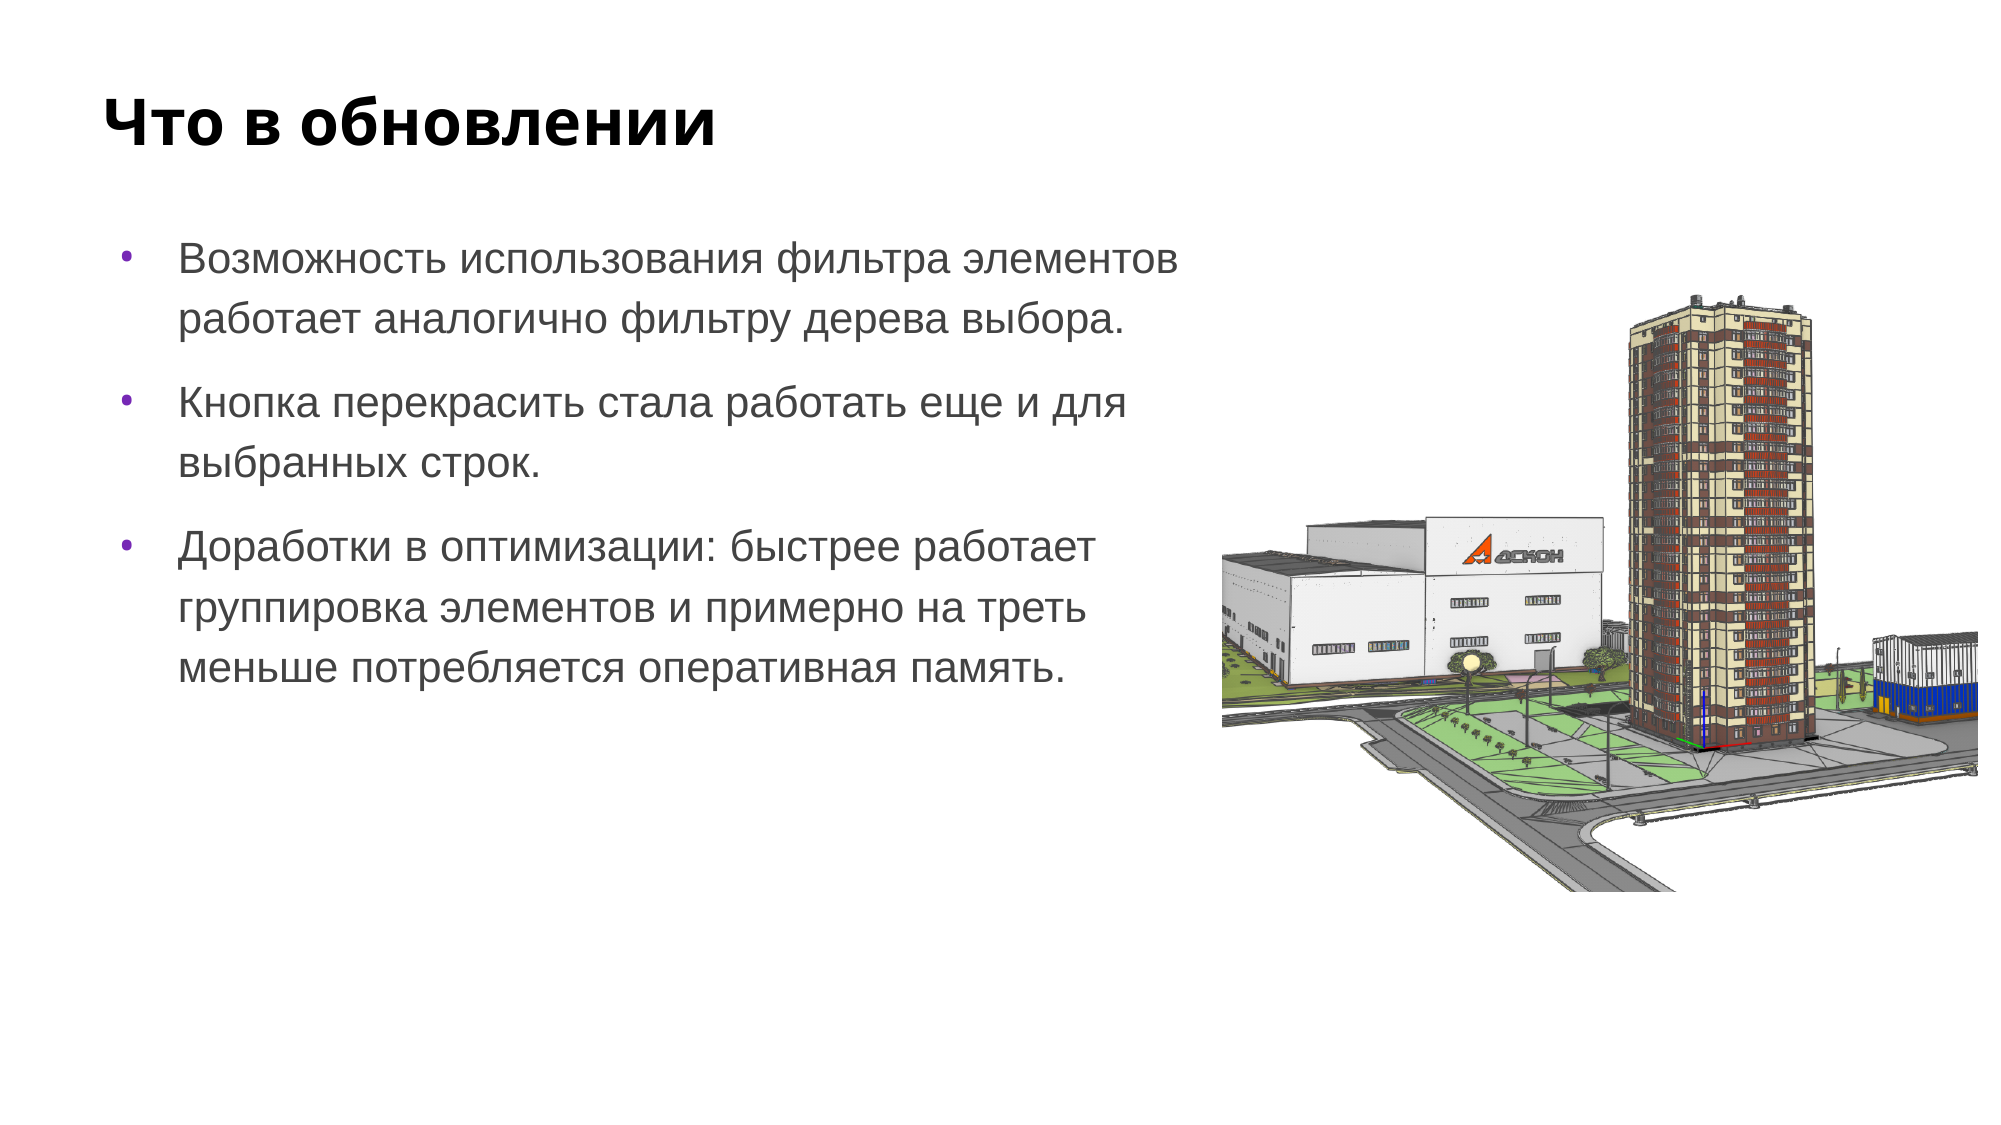

Что в обновлении
Возможность использования фильтра элементов работает аналогично фильтру дерева выбора.
Кнопка перекрасить стала работать еще и для выбранных строк.
Доработки в оптимизации: быстрее работает группировка элементов и примерно на треть меньше потребляется оперативная память.